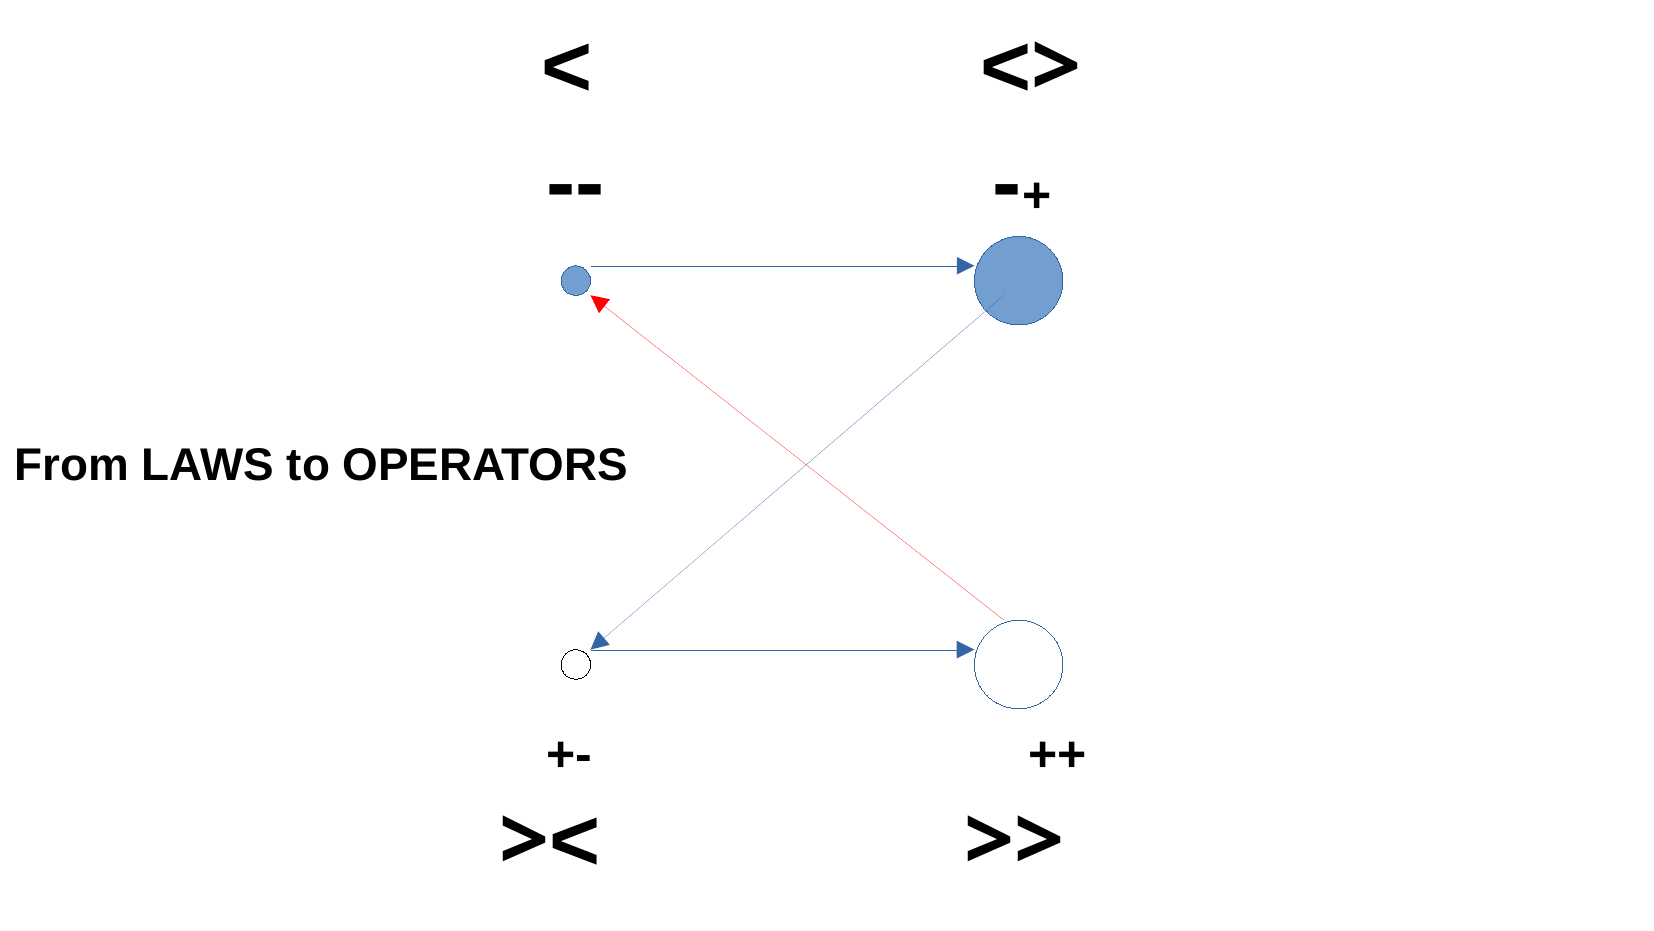

< <>
-- -+
+- ++
From LAWS to OPERATORS
>< >>